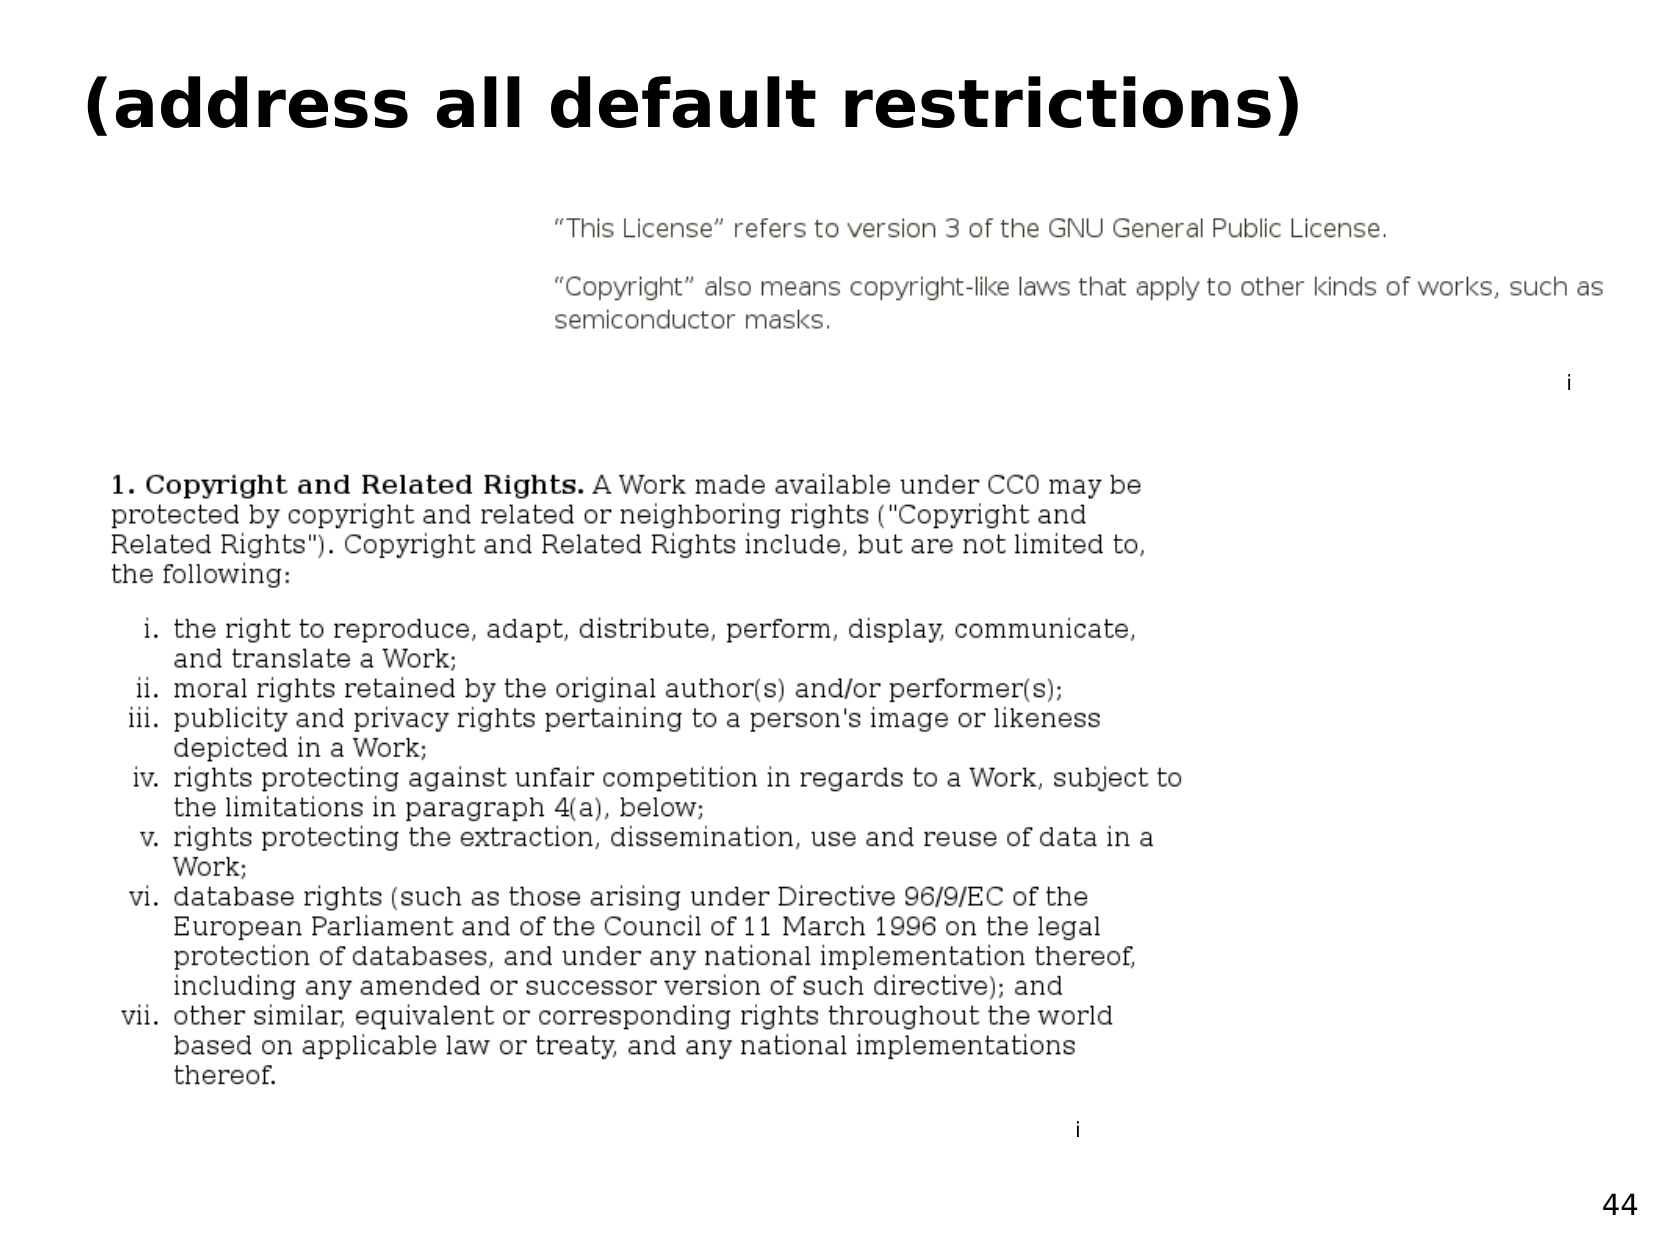

# (address all default restrictions)
i
i